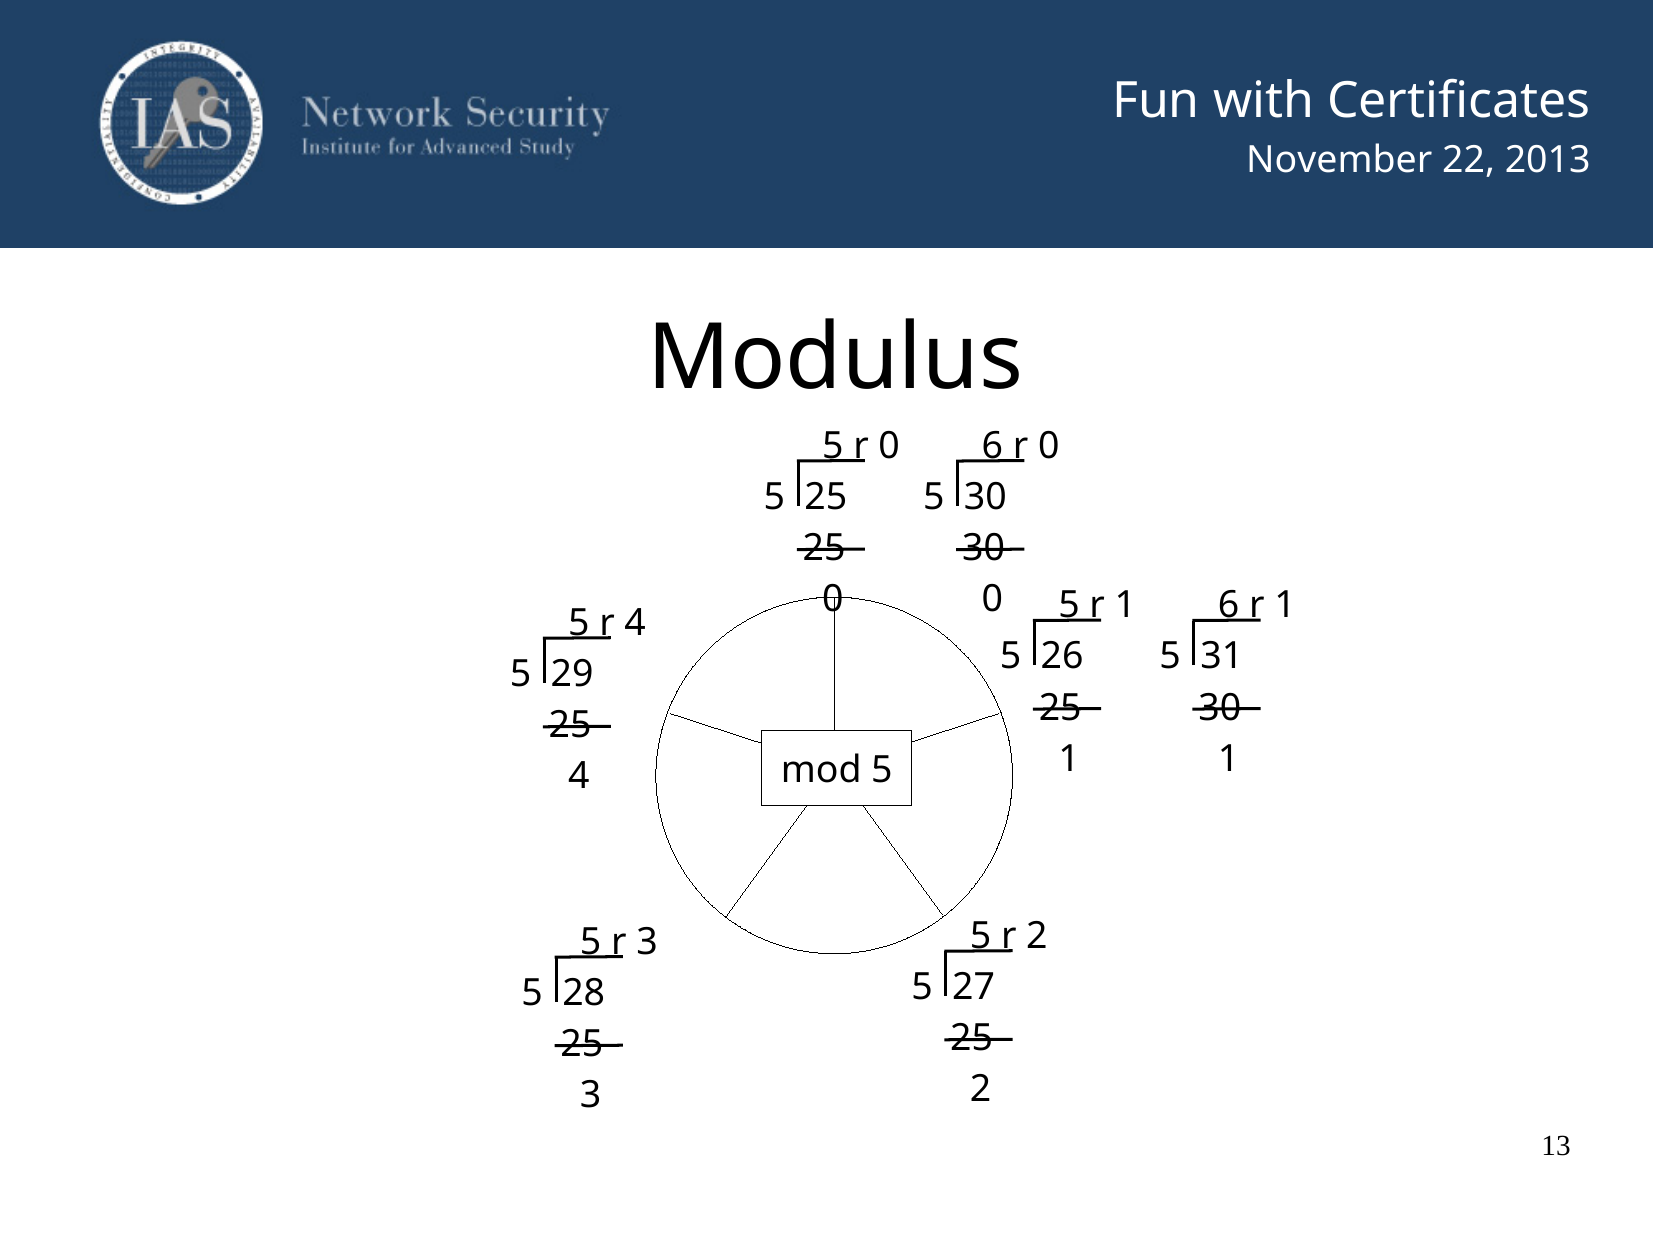

# Modulus
 5 r 0
5 25
 25
 0
 6 r 0
5 30
 30
 0
 5 r 1
5 26
 25
 1
 6 r 1
5 31
 30
 1
 5 r 4
5 29
 25
 4
mod 5
 5 r 2
5 27
 25
 2
 5 r 3
5 28
 25
 3
13